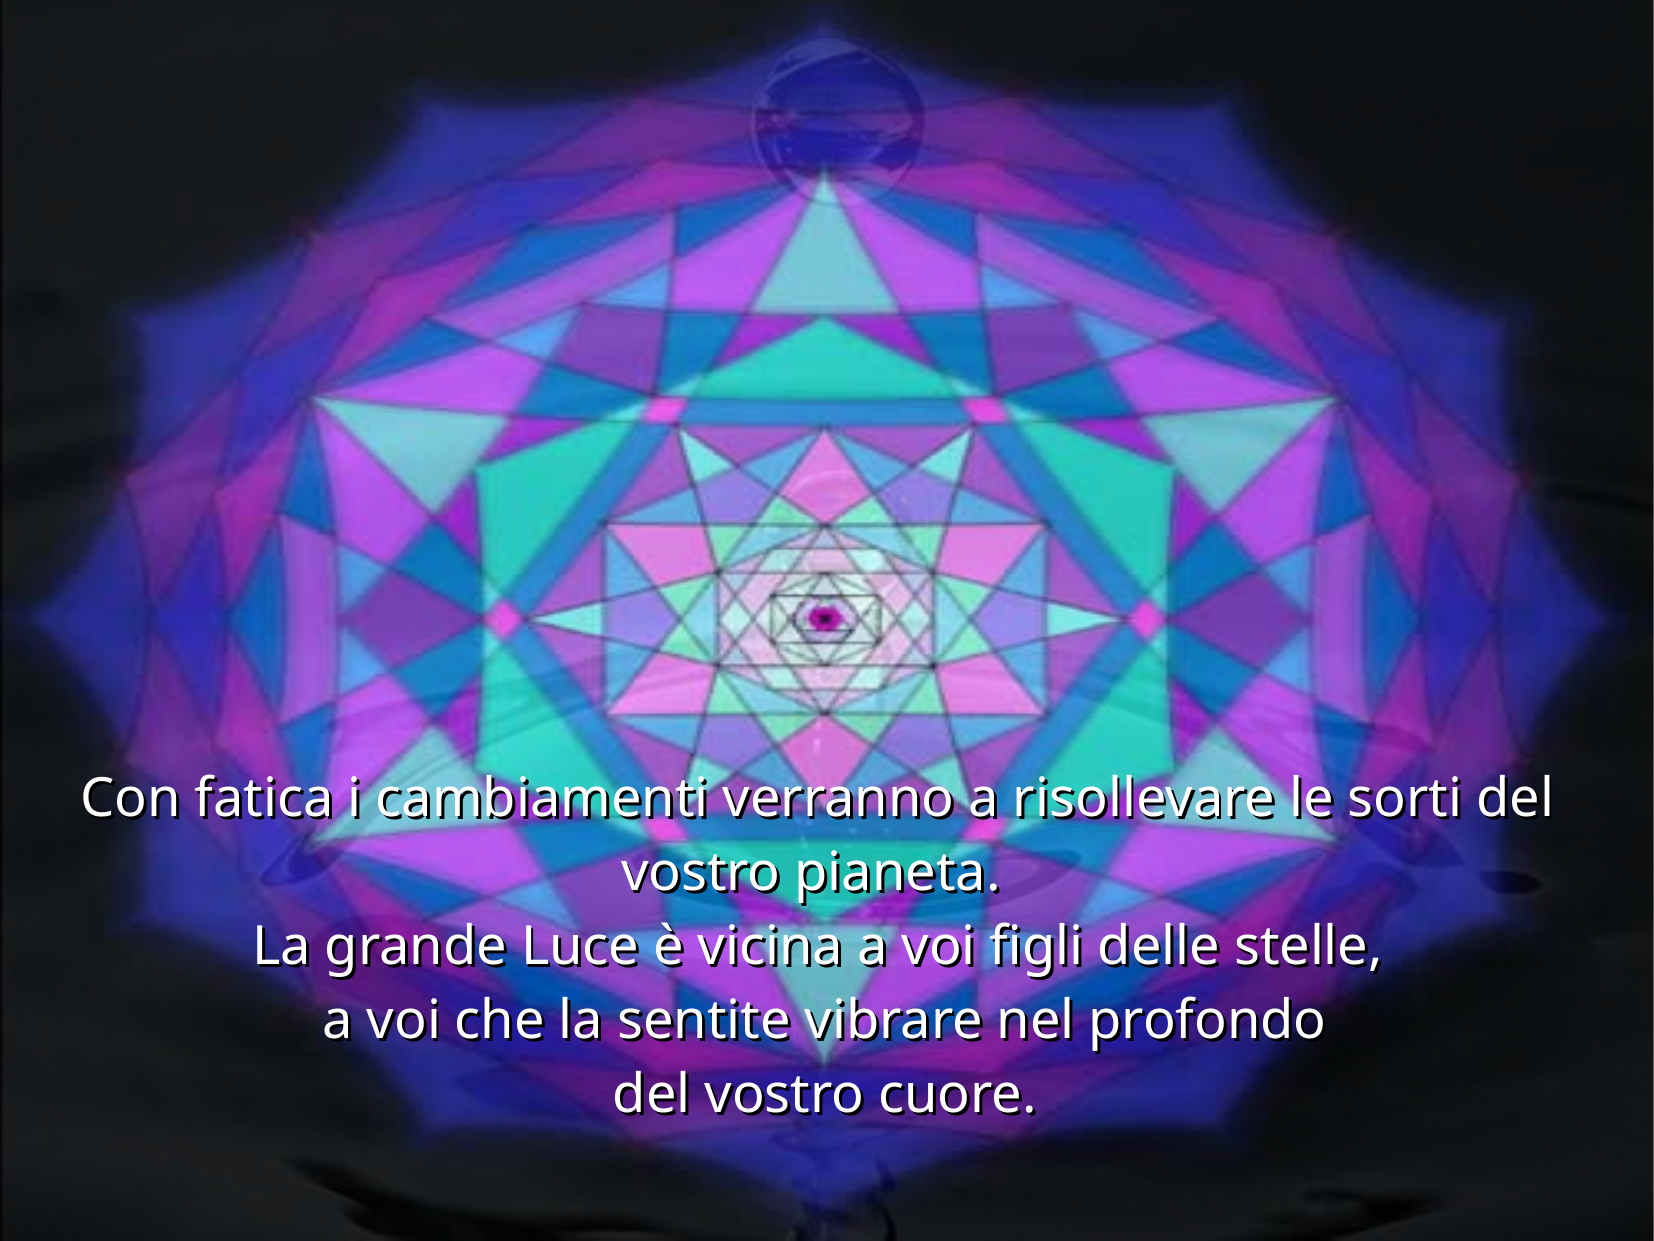

# Con fatica i cambiamenti verranno a risollevare le sorti del vostro pianeta. La grande Luce è vicina a voi figli delle stelle, a voi che la sentite vibrare nel profondo del vostro cuore.